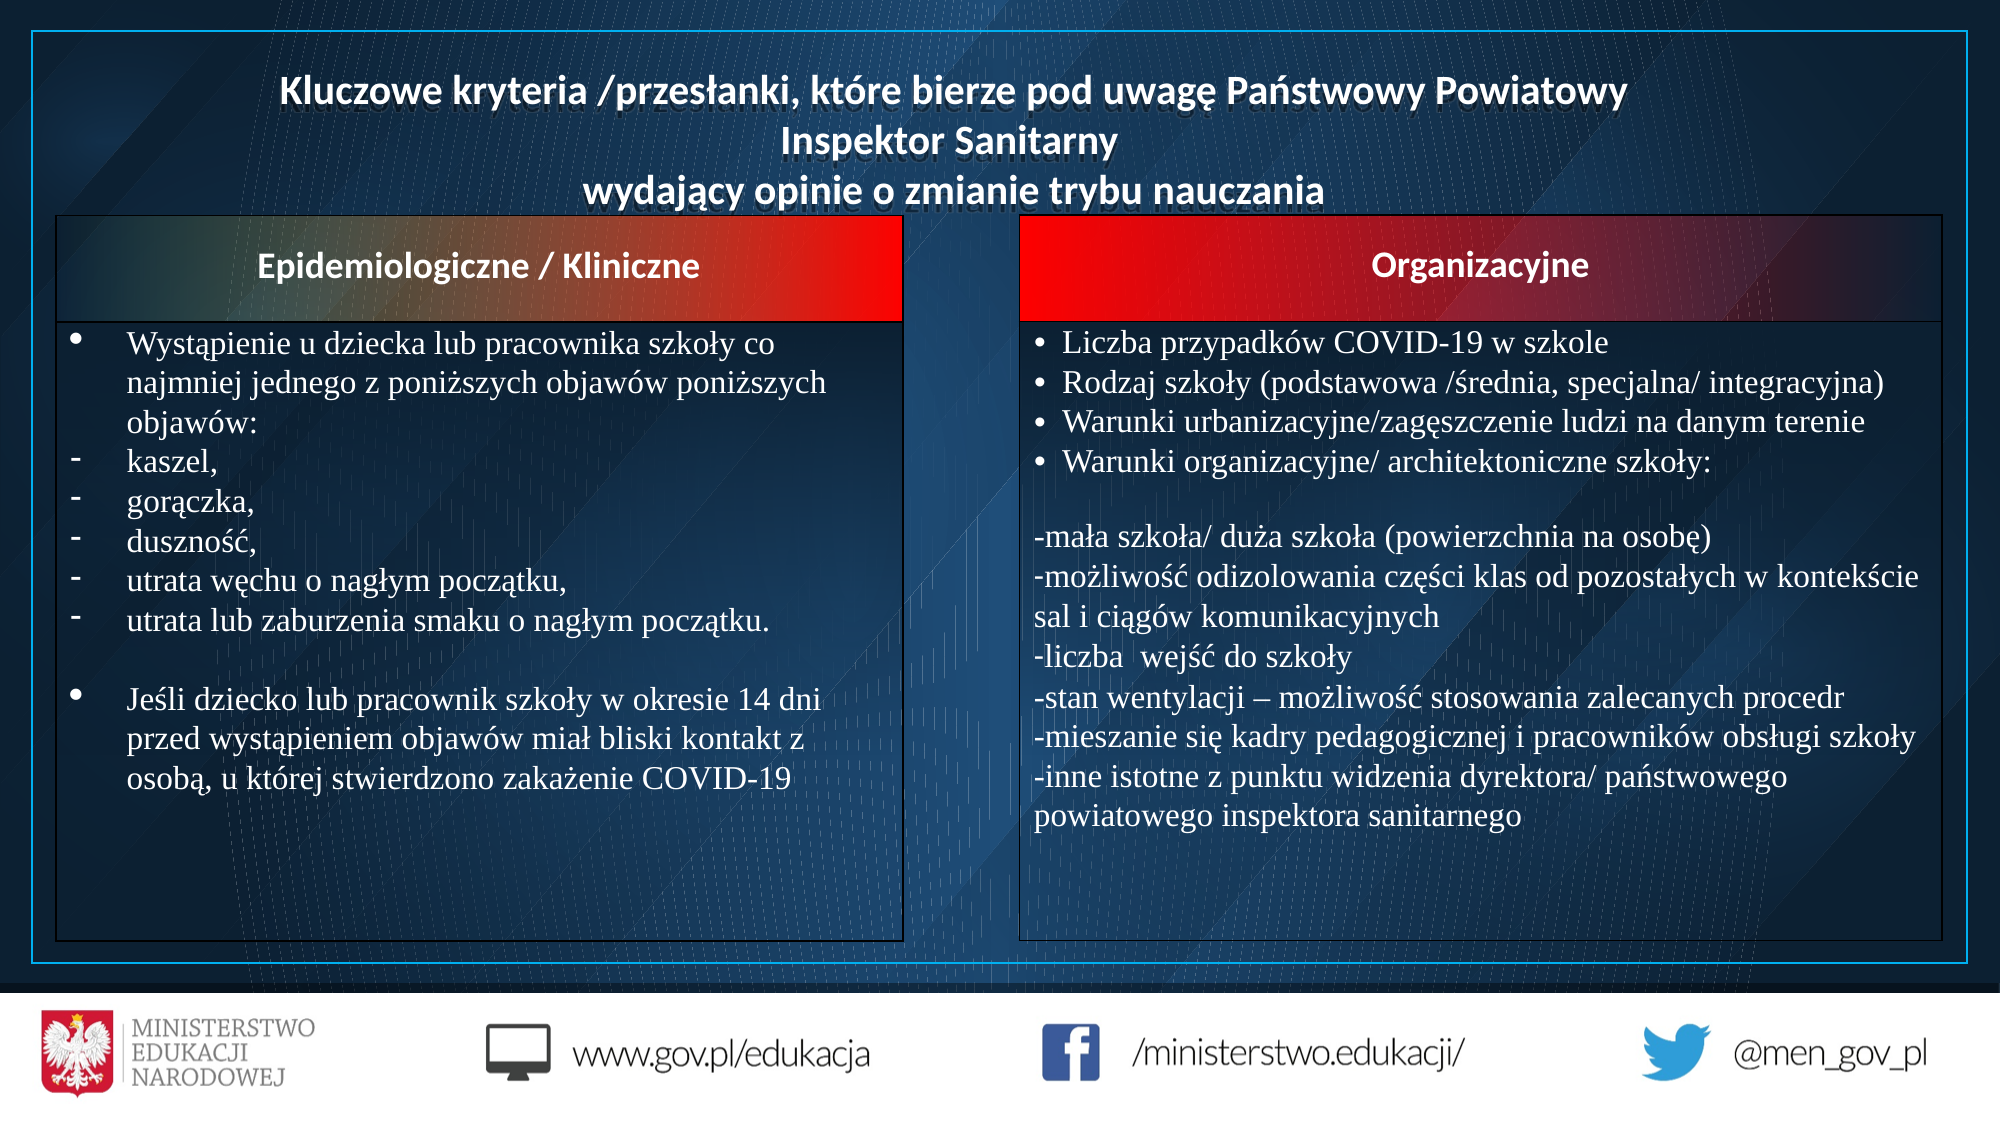

Kluczowe kryteria /przesłanki, które bierze pod uwagę Państwowy Powiatowy Inspektor Sanitarny
wydający opinie o zmianie trybu nauczania
| Organizacyjne |
| --- |
| Liczba przypadków COVID‐19 w szkole Rodzaj szkoły (podstawowa /średnia, specjalna/ integracyjna) Warunki urbanizacyjne/zagęszczenie ludzi na danym terenie Warunki organizacyjne/ architektoniczne szkoły: -mała szkoła/ duża szkoła (powierzchnia na osobę) -możliwość odizolowania części klas od pozostałych w kontekście sal i ciągów komunikacyjnych -liczba wejść do szkoły -stan wentylacji – możliwość stosowania zalecanych procedr -mieszanie się kadry pedagogicznej i pracowników obsługi szkoły -inne istotne z punktu widzenia dyrektora/ państwowego powiatowego inspektora sanitarnego |
| Epidemiologiczne / Kliniczne |
| --- |
| Wystąpienie u dziecka lub pracownika szkoły co najmniej jednego z poniższych objawów poniższych objawów: kaszel, gorączka, duszność, utrata węchu o nagłym początku, utrata lub zaburzenia smaku o nagłym początku.   Jeśli dziecko lub pracownik szkoły w okresie 14 dni przed wystąpieniem objawów miał bliski kontakt z osobą, u której stwierdzono zakażenie COVID‐19 |